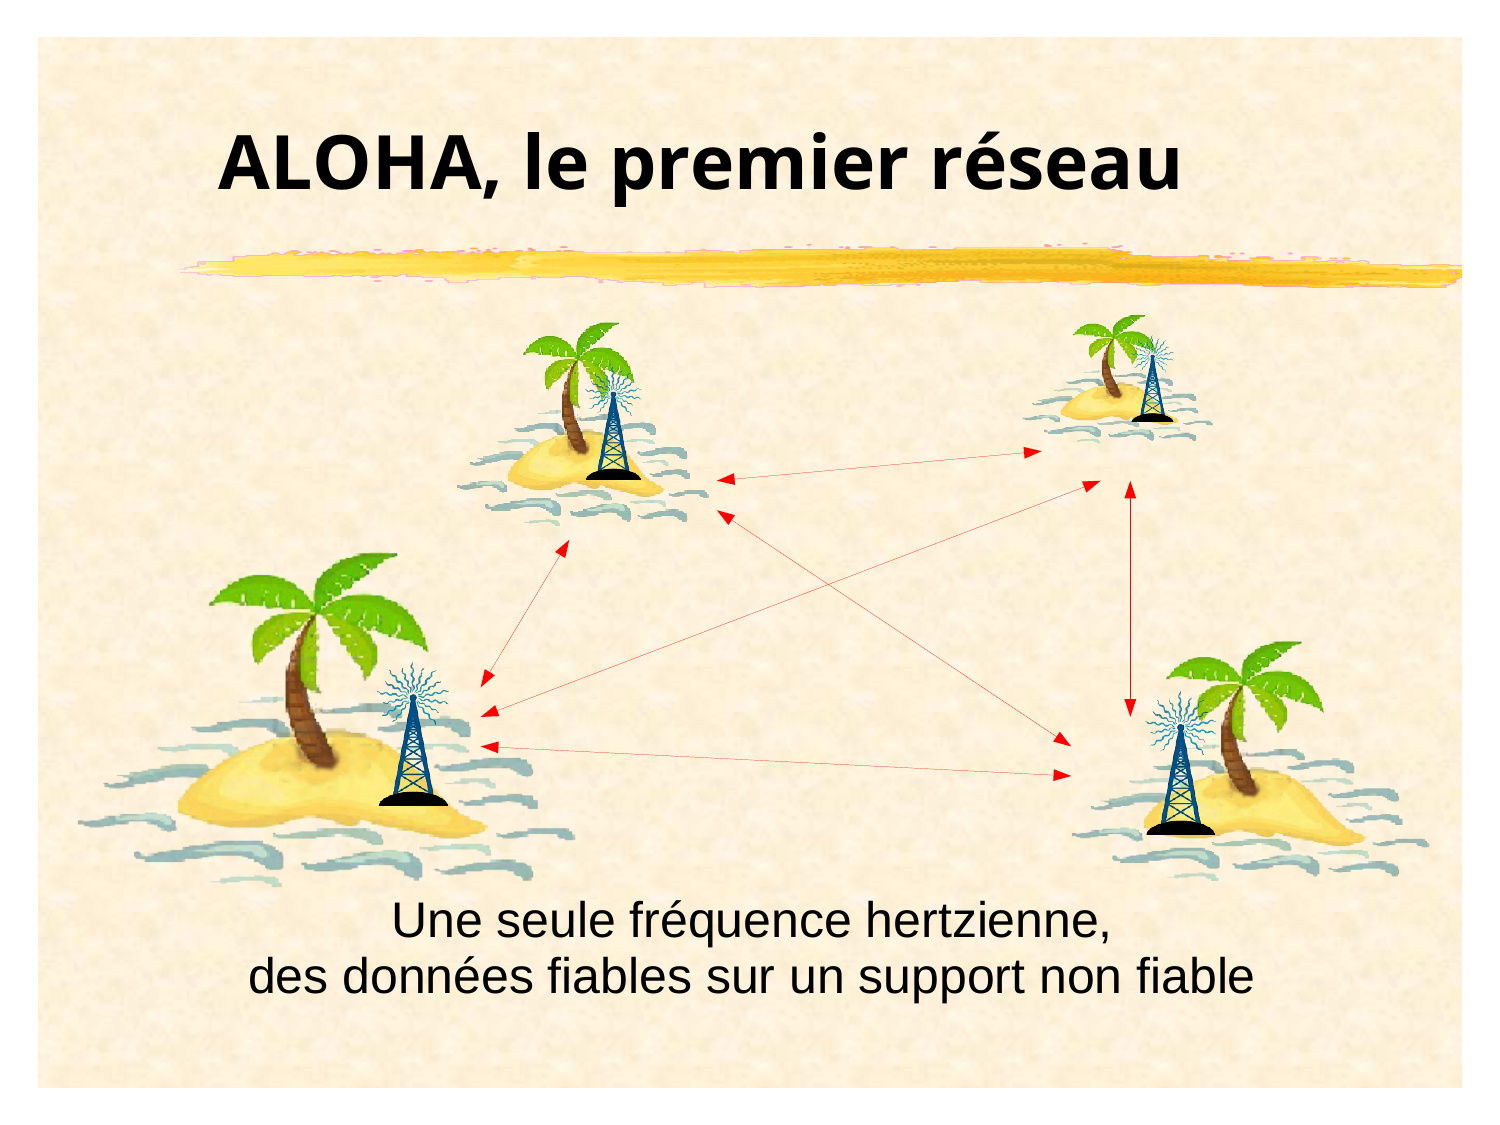

# ALOHA, le premier réseau
Une seule fréquence hertzienne,
des données fiables sur un support non fiable